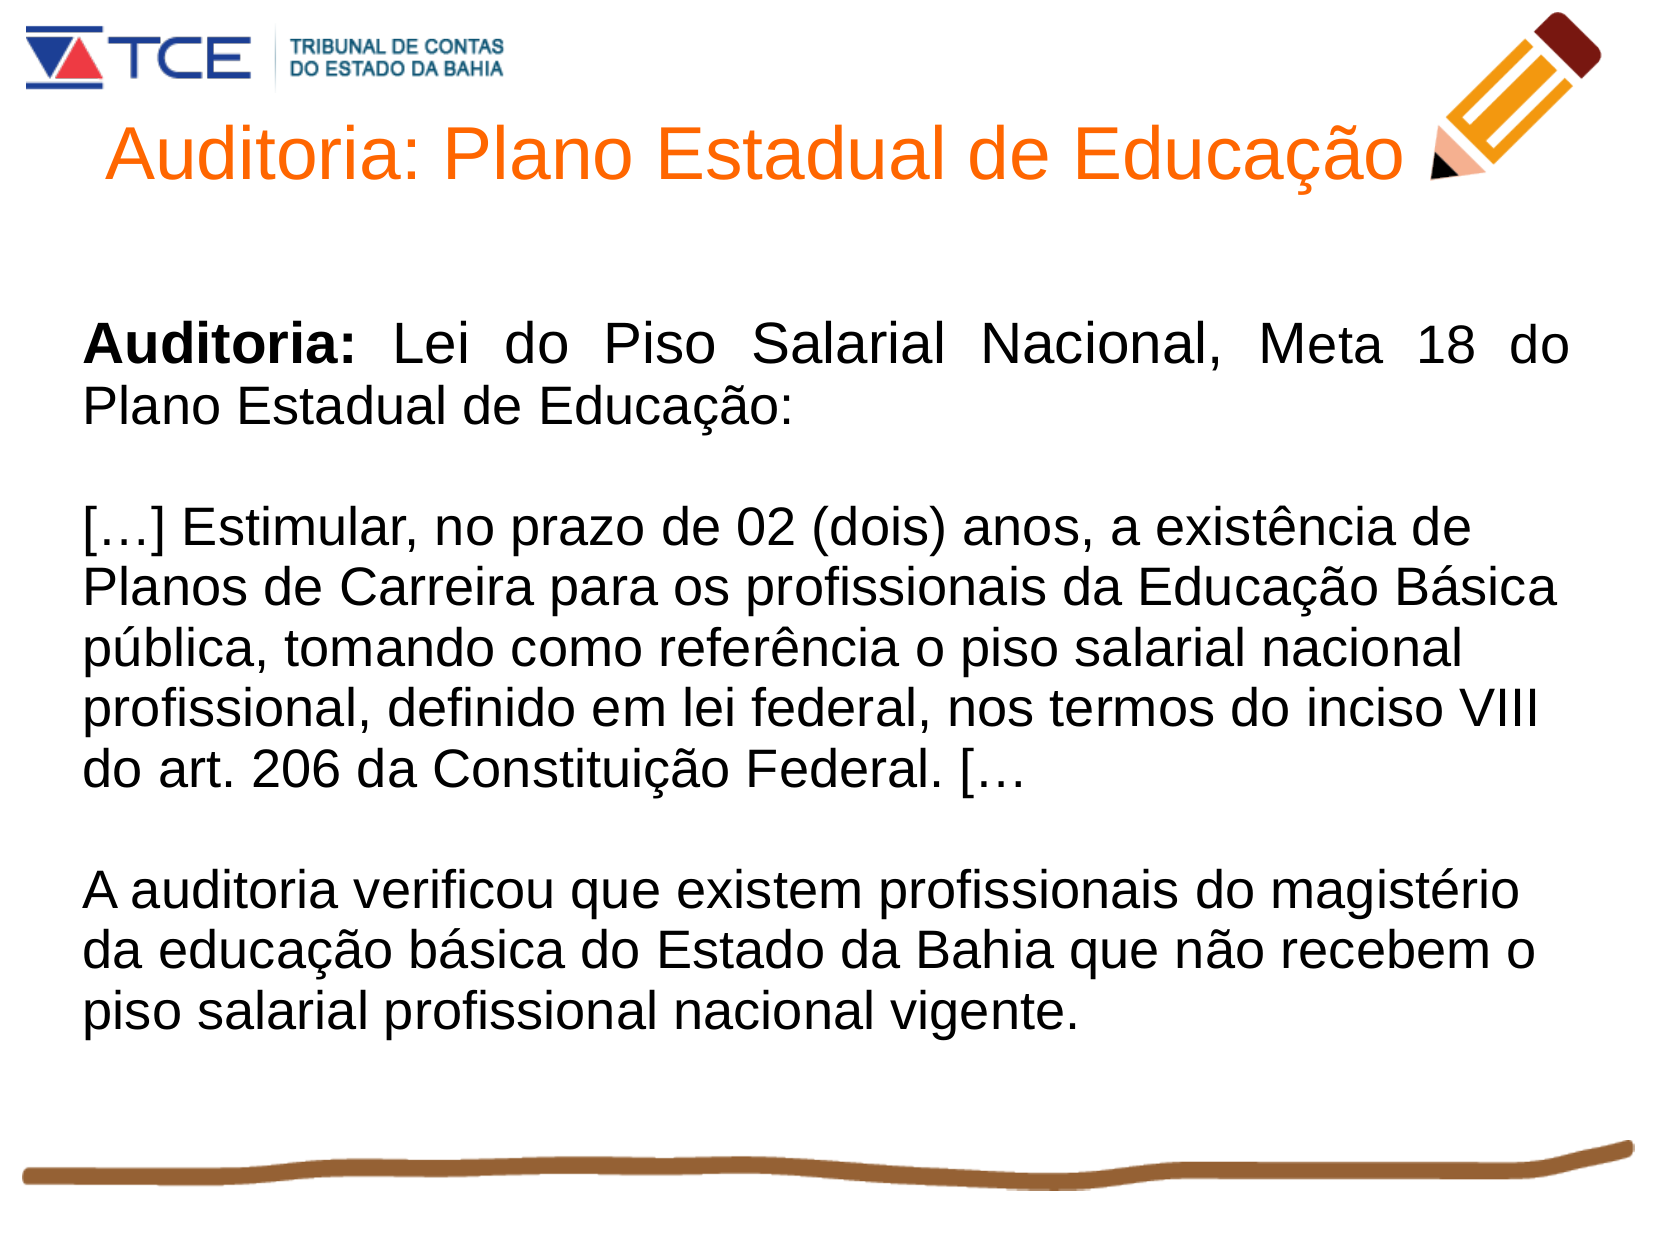

# Auditoria: Plano Estadual de Educação
Auditoria: Lei do Piso Salarial Nacional, Meta 18 do Plano Estadual de Educação:
[…] Estimular, no prazo de 02 (dois) anos, a existência de Planos de Carreira para os profissionais da Educação Básica pública, tomando como referência o piso salarial nacional profissional, definido em lei federal, nos termos do inciso VIII do art. 206 da Constituição Federal. […
A auditoria verificou que existem profissionais do magistério da educação básica do Estado da Bahia que não recebem o piso salarial profissional nacional vigente.